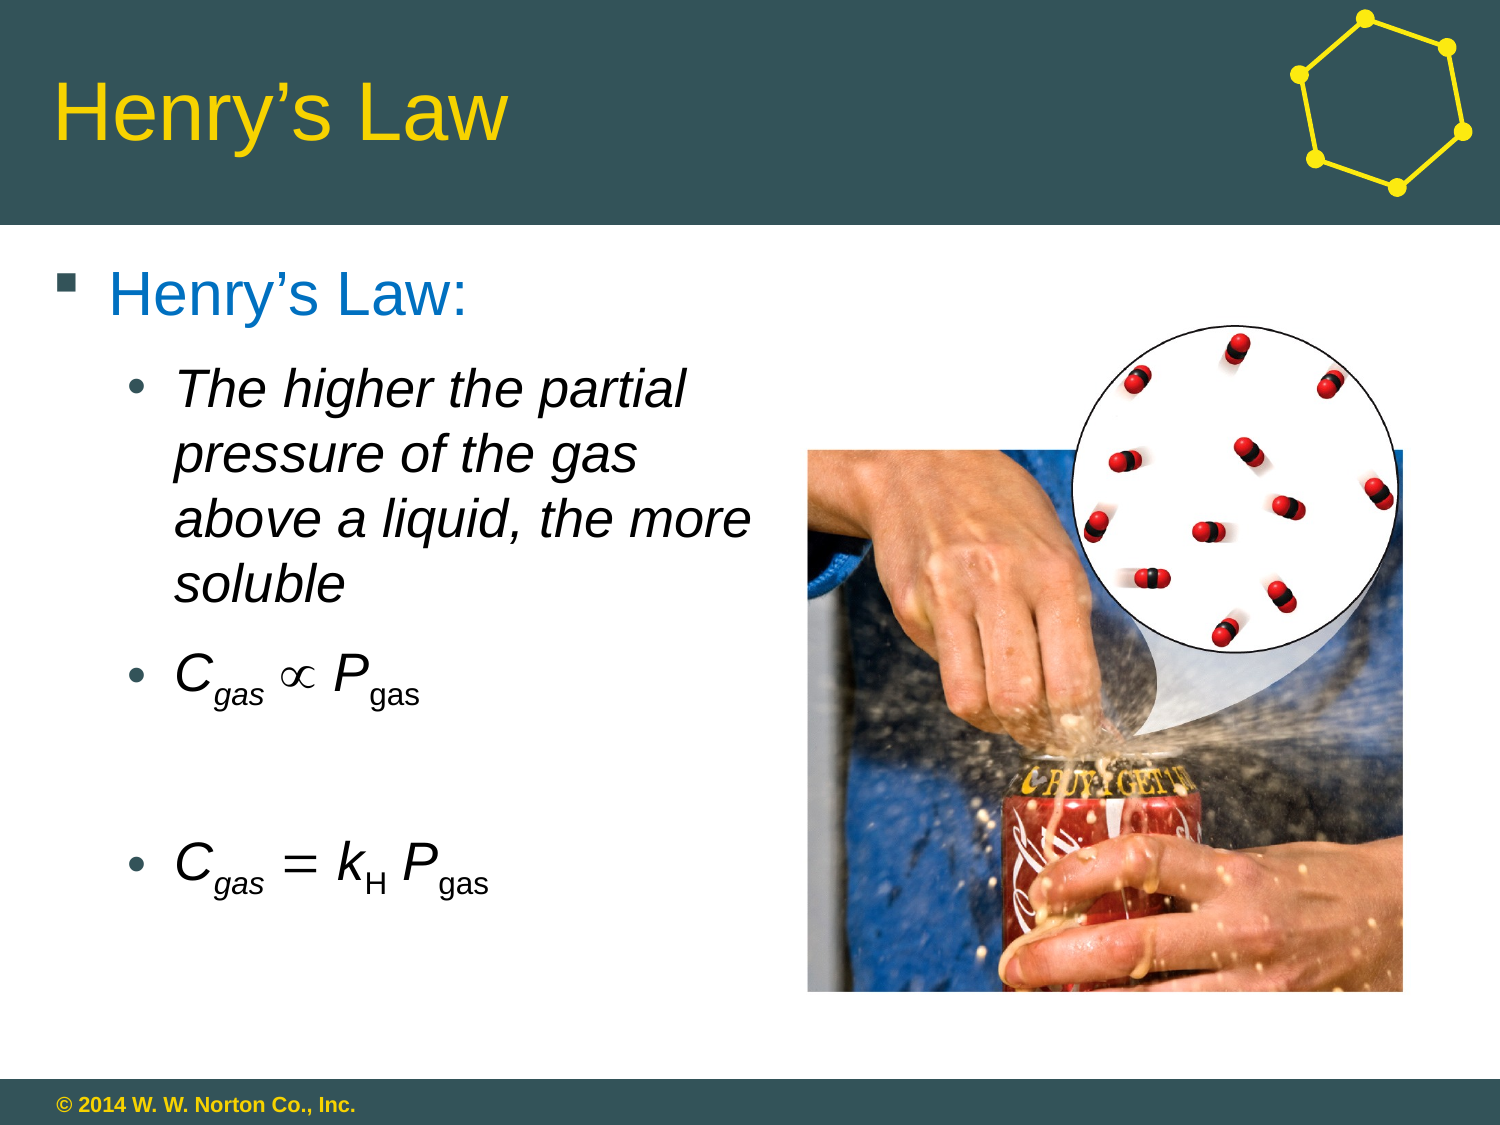

# Henry’s Law
Henry’s Law:
The higher the partial pressure of the gas above a liquid, the more soluble
Cgas  Pgas
Cgas = kH Pgas